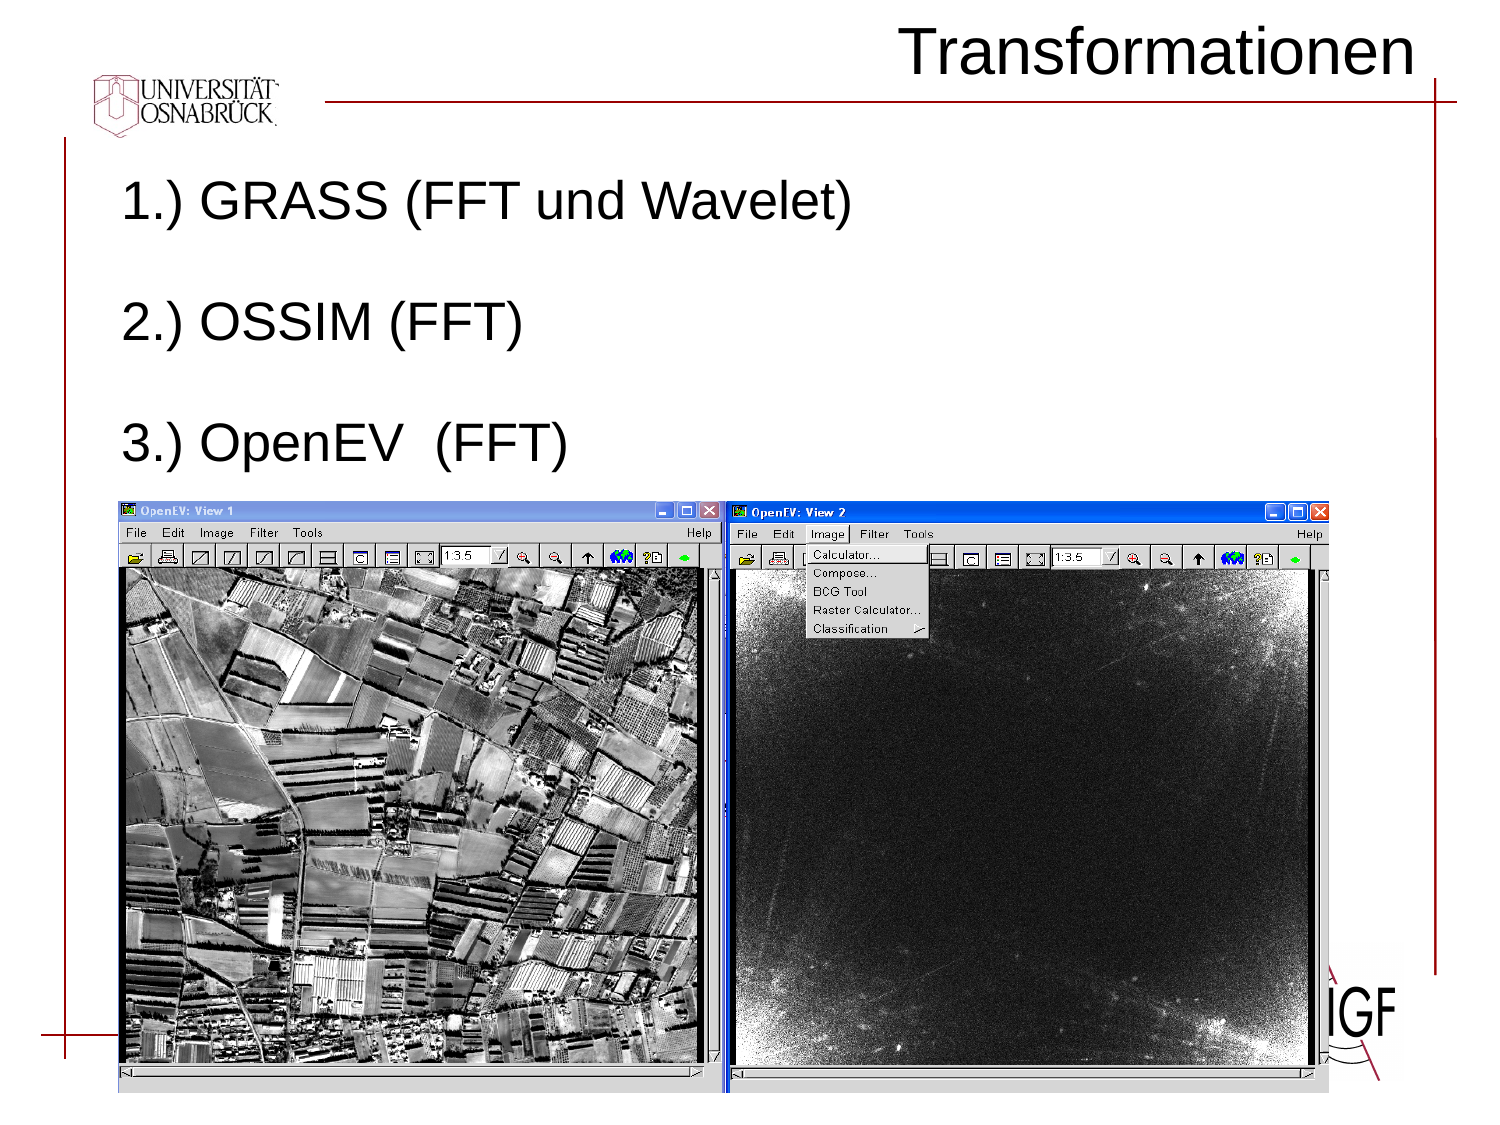

# Transformationen
1.) GRASS (FFT und Wavelet)
2.) OSSIM (FFT)
3.) OpenEV (FFT)